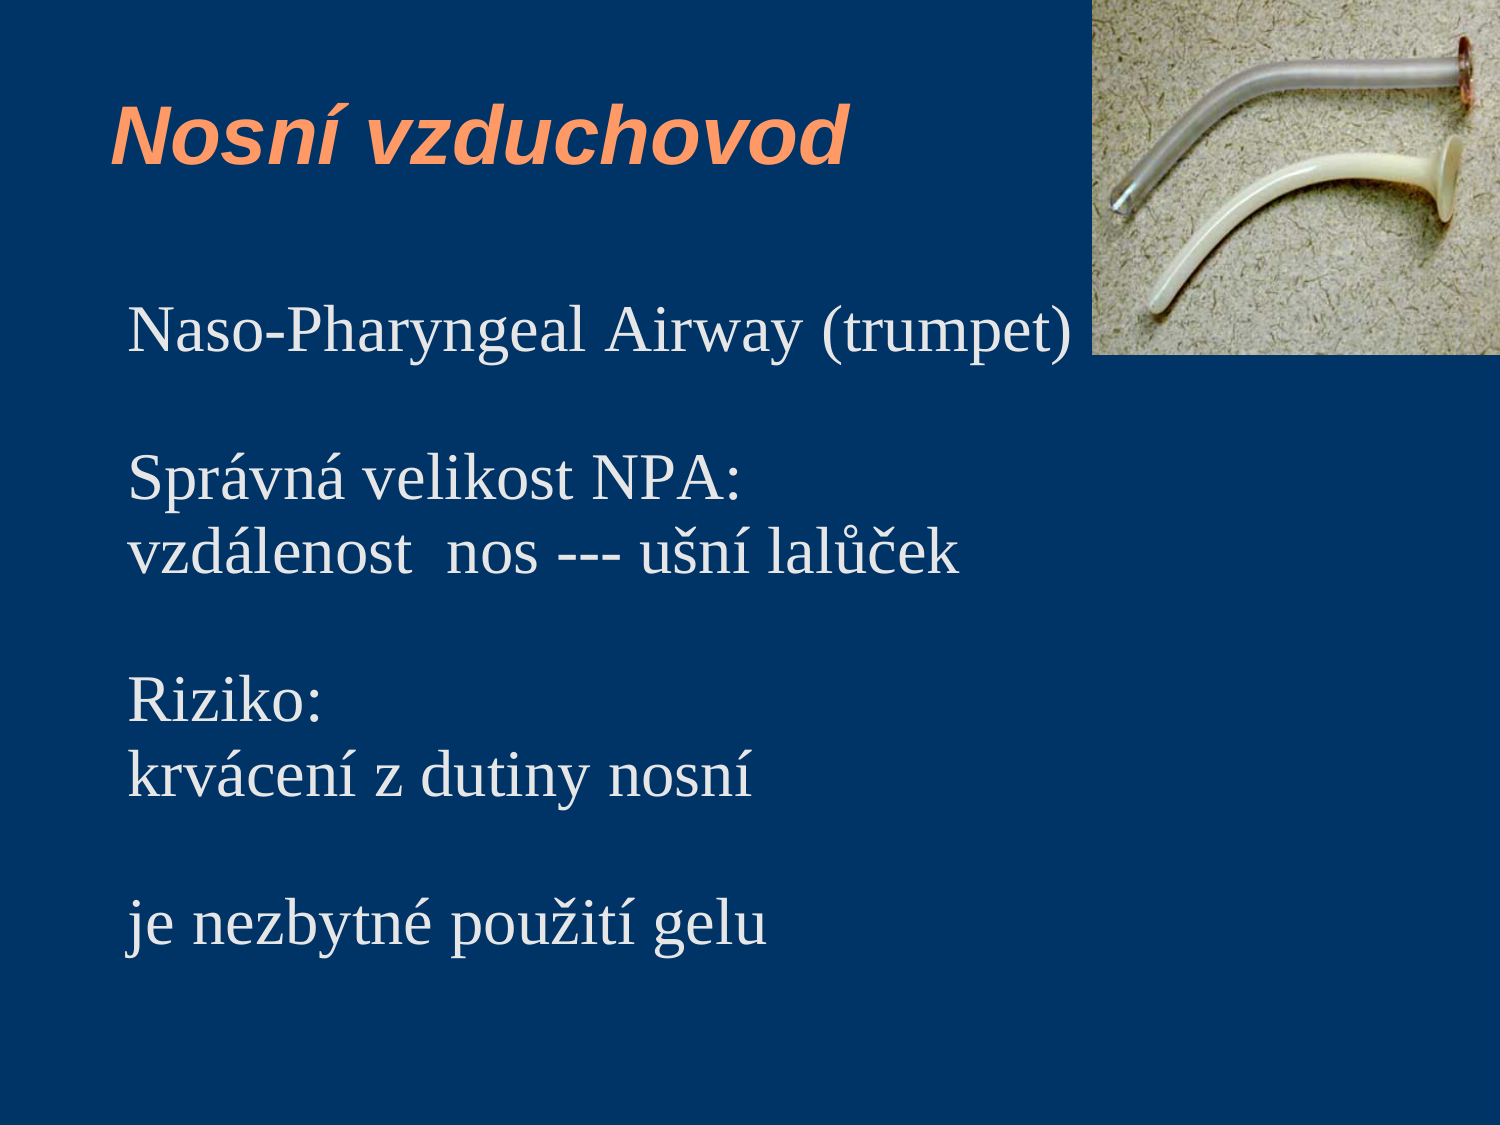

# Nosní vzduchovod
Naso-Pharyngeal Airway (trumpet)
Správná velikost NPA:
vzdálenost nos --- ušní lalůček
Riziko:
krvácení z dutiny nosní
je nezbytné použití gelu